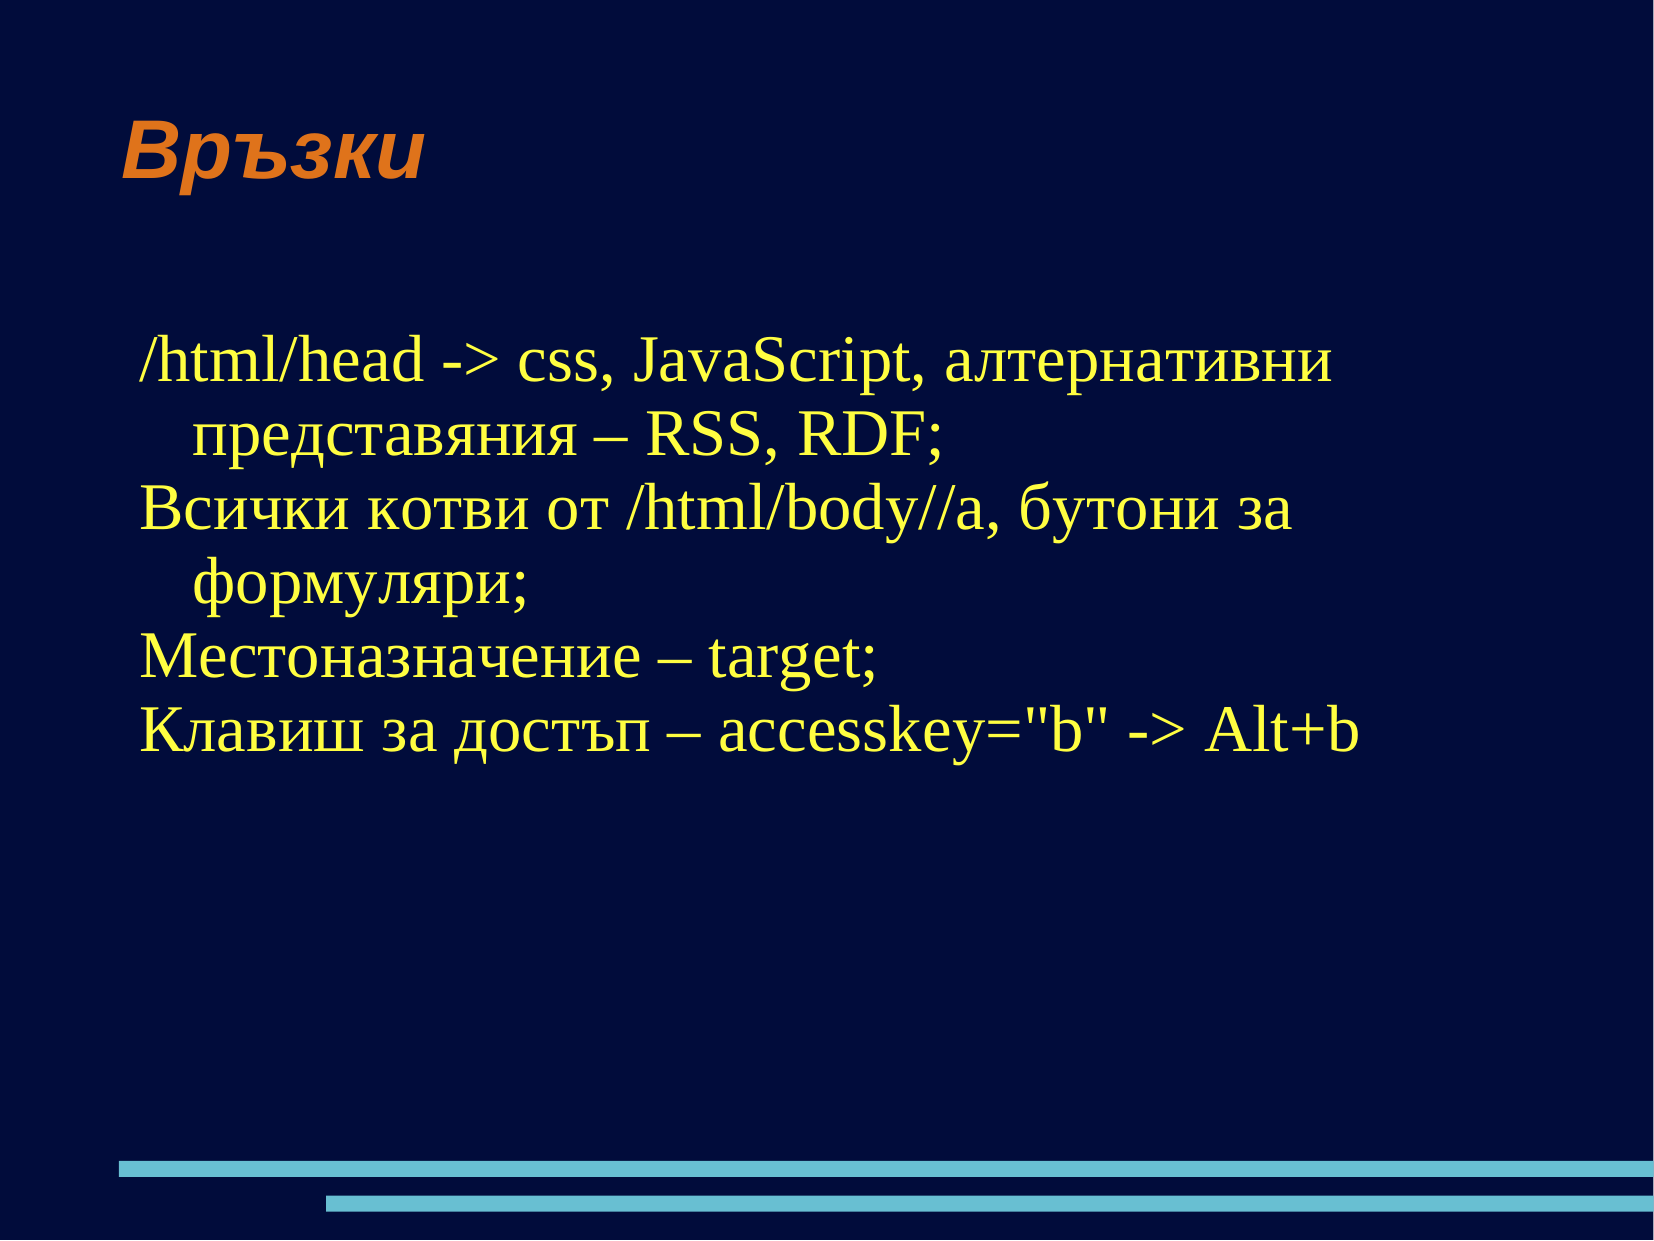

# Връзки
/html/head -> css, JavaScript, алтернативни представяния – RSS, RDF;
Всички котви от /html/body//a, бутони за формуляри;
Местоназначение – target;
Клавиш за достъп – accesskey="b" -> Alt+b